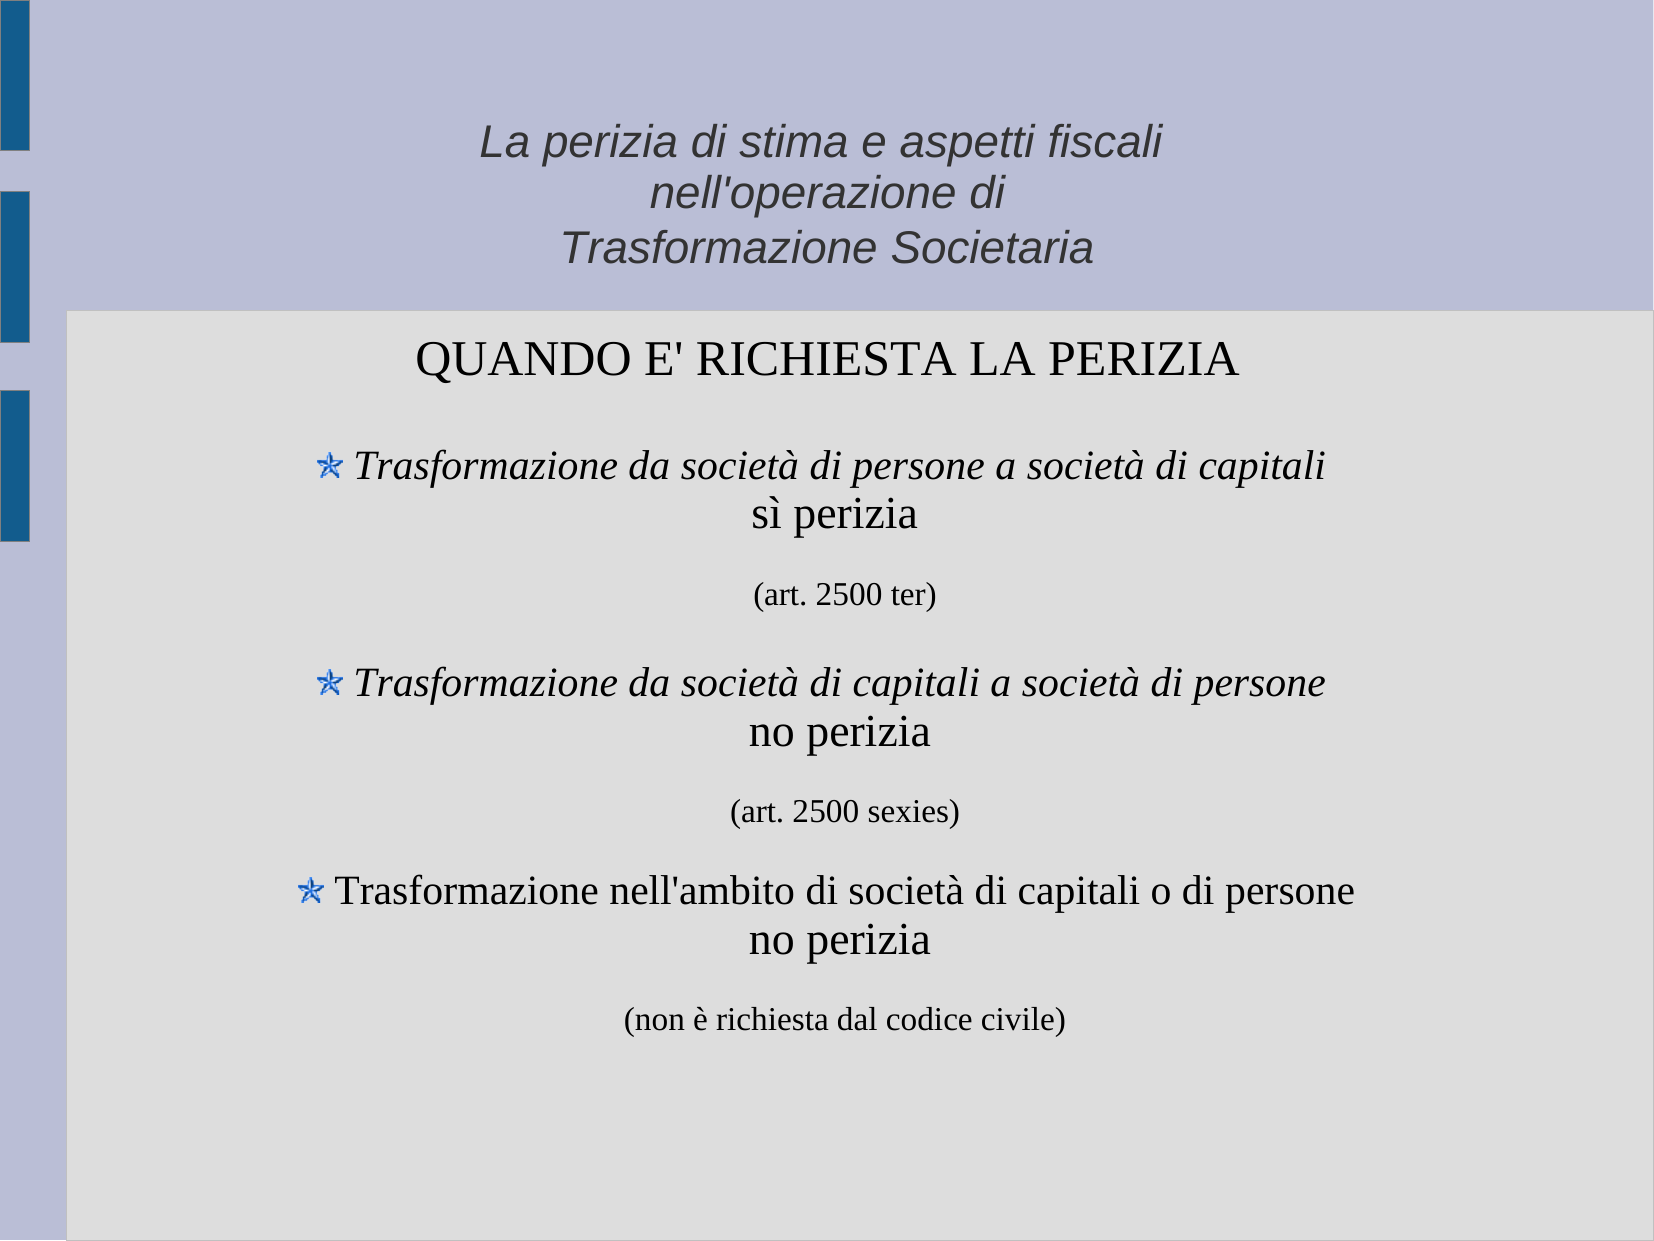

# La perizia di stima e aspetti fiscali nell'operazione di Trasformazione Societaria
QUANDO E' RICHIESTA LA PERIZIA
Trasformazione da società di persone a società di capitali
sì perizia
(art. 2500 ter)
Trasformazione da società di capitali a società di persone
no perizia
(art. 2500 sexies)
Trasformazione nell'ambito di società di capitali o di persone
no perizia
(non è richiesta dal codice civile)